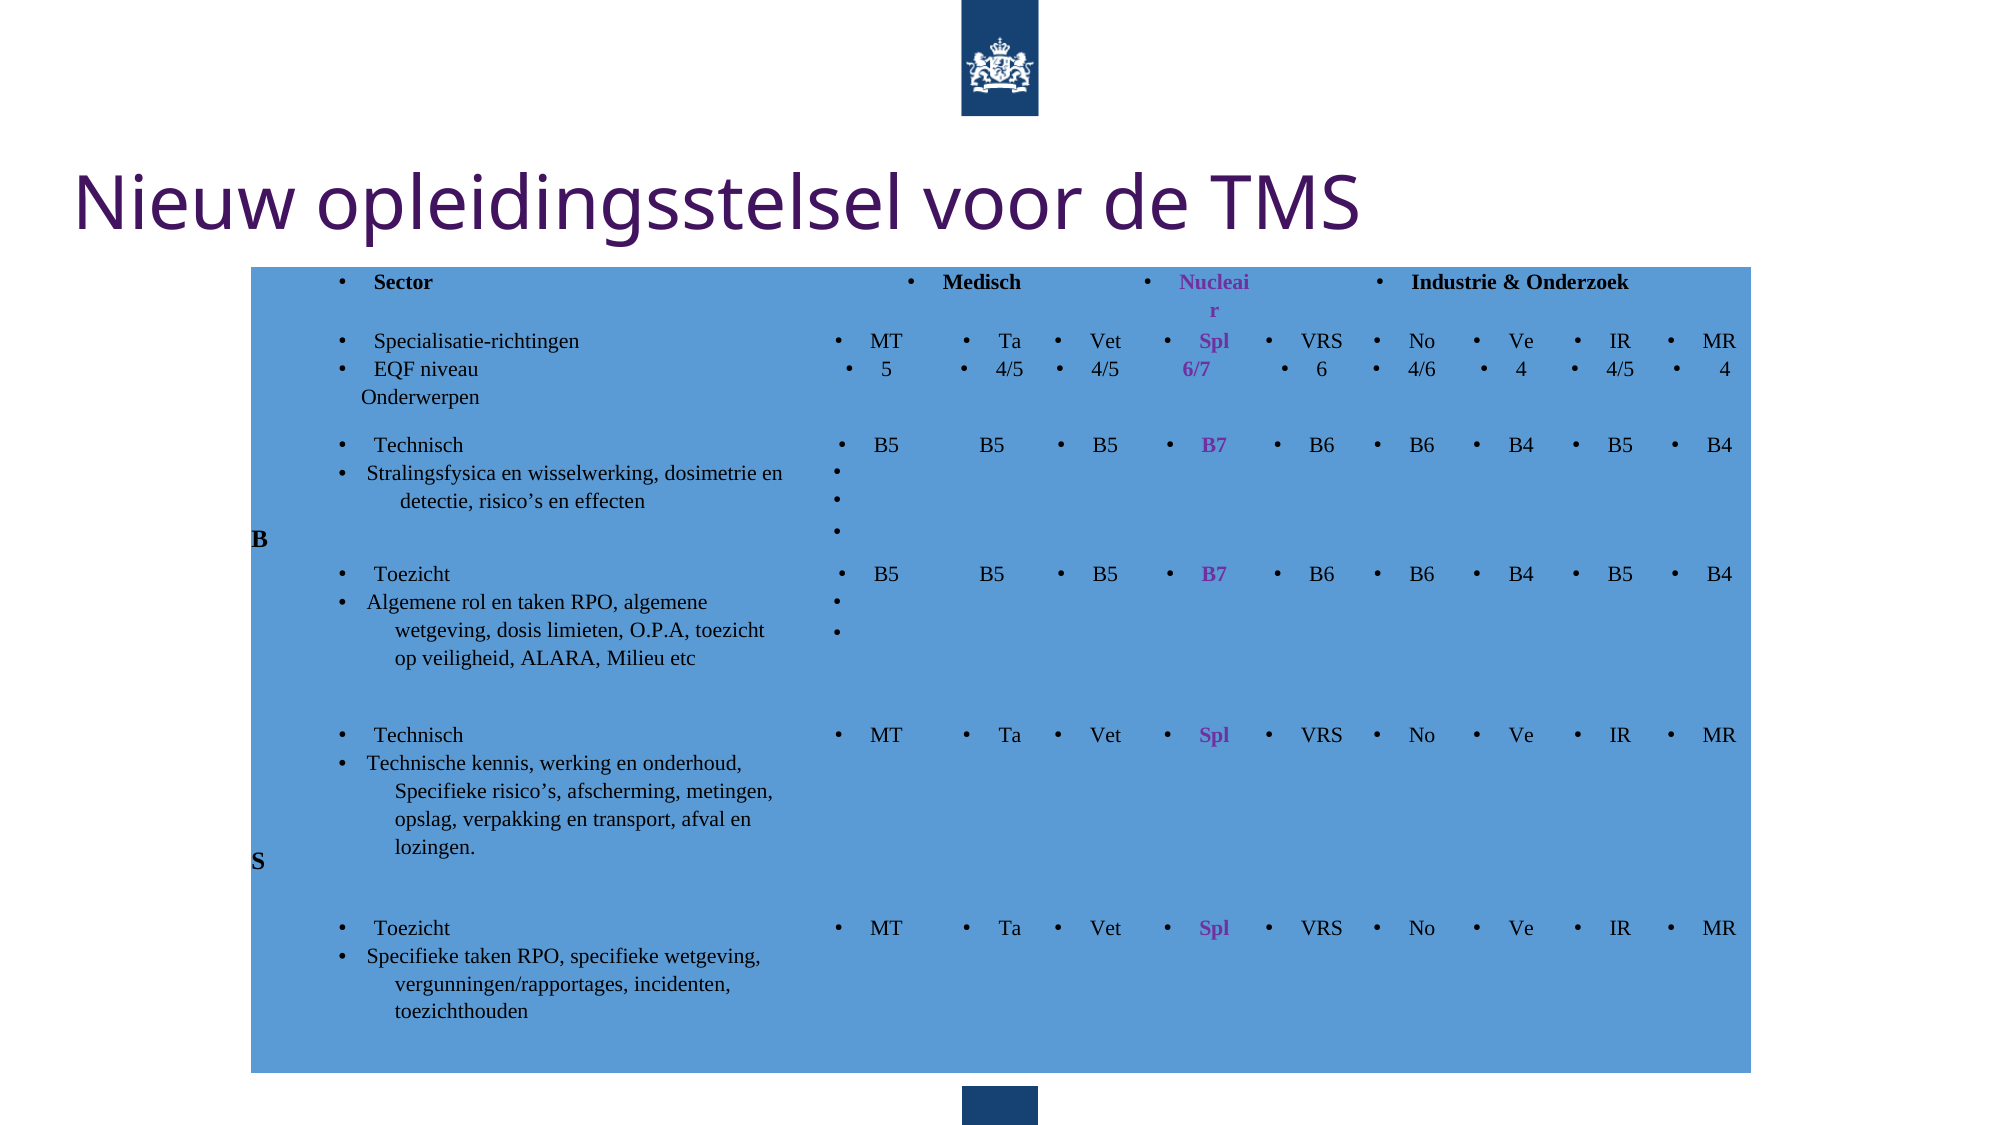

# Nieuw opleidingsstelsel voor de TMS
| | Sector | Medisch | | | Nucleair | Industrie & Onderzoek | | | | |
| --- | --- | --- | --- | --- | --- | --- | --- | --- | --- | --- |
| | Specialisatie-richtingen  EQF niveau  Onderwerpen | MT 5 | Ta 4/5 | Vet 4/5 | Spl 6/7 | VRS 6 | No 4/6 | Ve 4 | IR 4/5 | MR 4 |
| B | Technisch Stralingsfysica en wisselwerking, dosimetrie en detectie, risico’s en effecten | B5 | B5 | B5 | B7 | B6 | B6 | B4 | B5 | B4 |
| | Toezicht Algemene rol en taken RPO, algemene wetgeving, dosis limieten, O.P.A, toezicht op veiligheid, ALARA, Milieu etc | B5 | B5 | B5 | B7 | B6 | B6 | B4 | B5 | B4 |
| S | Technisch Technische kennis, werking en onderhoud, Specifieke risico’s, afscherming, metingen, opslag, verpakking en transport, afval en lozingen. | MT | Ta | Vet | Spl | VRS | No | Ve | IR | MR |
| | Toezicht Specifieke taken RPO, specifieke wetgeving, vergunningen/rapportages, incidenten, toezichthouden | MT | Ta | Vet | Spl | VRS | No | Ve | IR | MR |